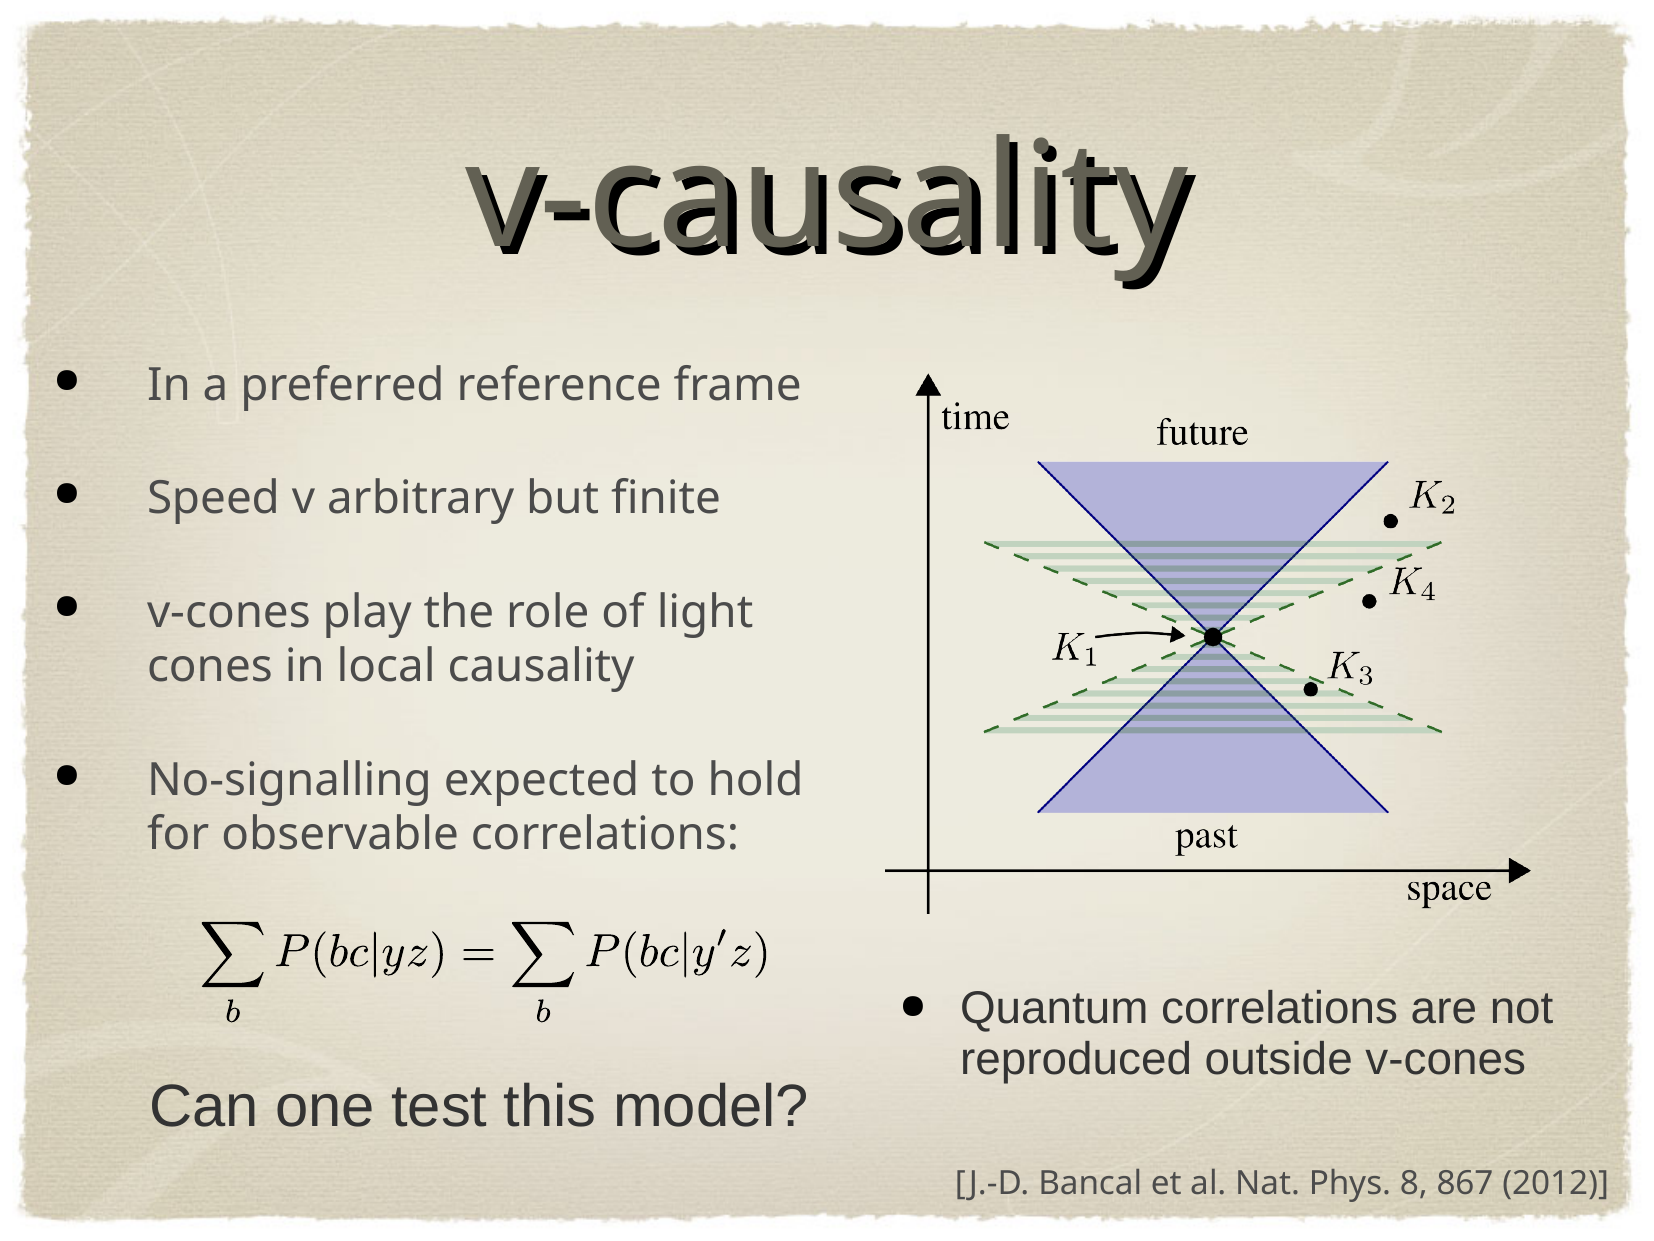

# v-causality
In a preferred reference frame
Speed v arbitrary but finite
v-cones play the role of light cones in local causality
No-signalling expected to hold for observable correlations:
 Quantum correlations are not
 reproduced outside v-cones
Can one test this model?
[J.-D. Bancal et al. Nat. Phys. 8, 867 (2012)]